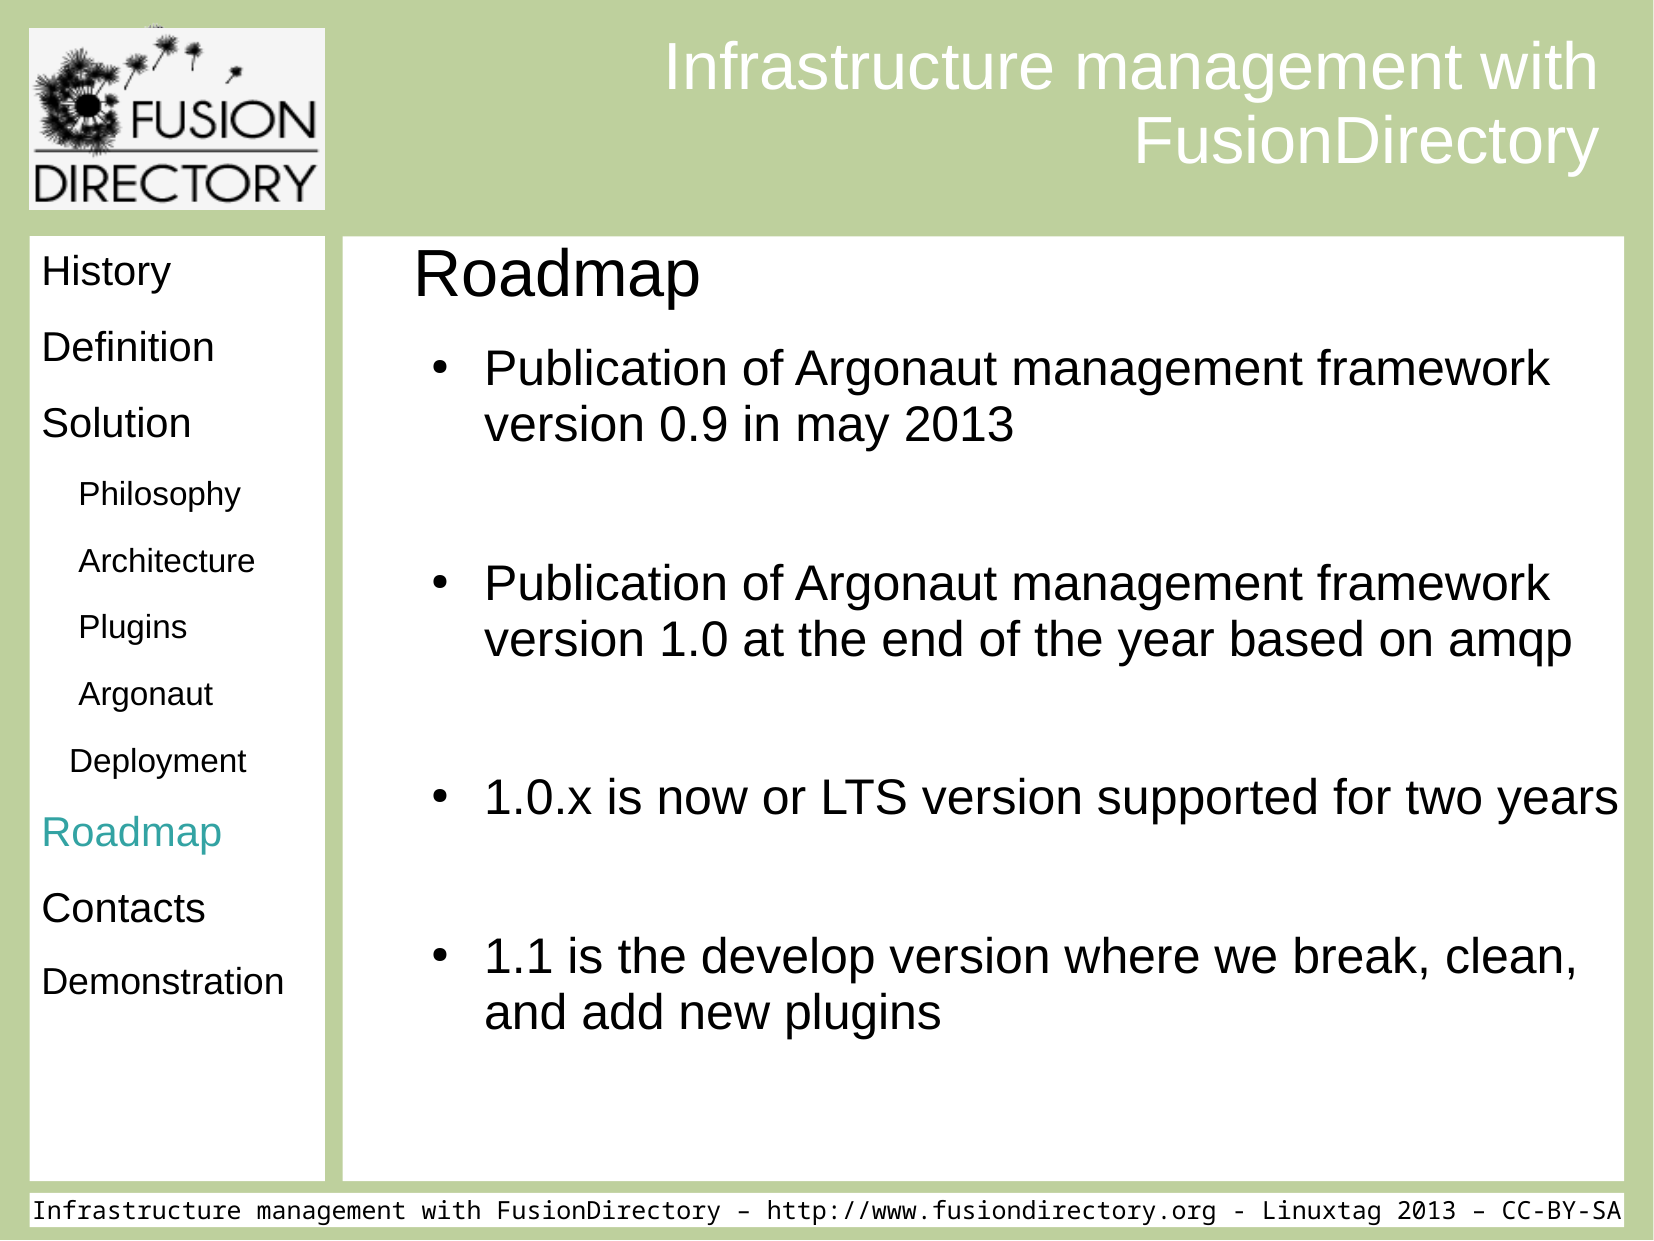

# Infrastructure management with FusionDirectory
History
Definition
Solution
 Philosophy
 Architecture
 Plugins
 Argonaut
 Deployment
Roadmap
Contacts
Demonstration
Roadmap
Publication of Argonaut management framework version 0.9 in may 2013
Publication of Argonaut management framework version 1.0 at the end of the year based on amqp
1.0.x is now or LTS version supported for two years
1.1 is the develop version where we break, clean, and add new plugins